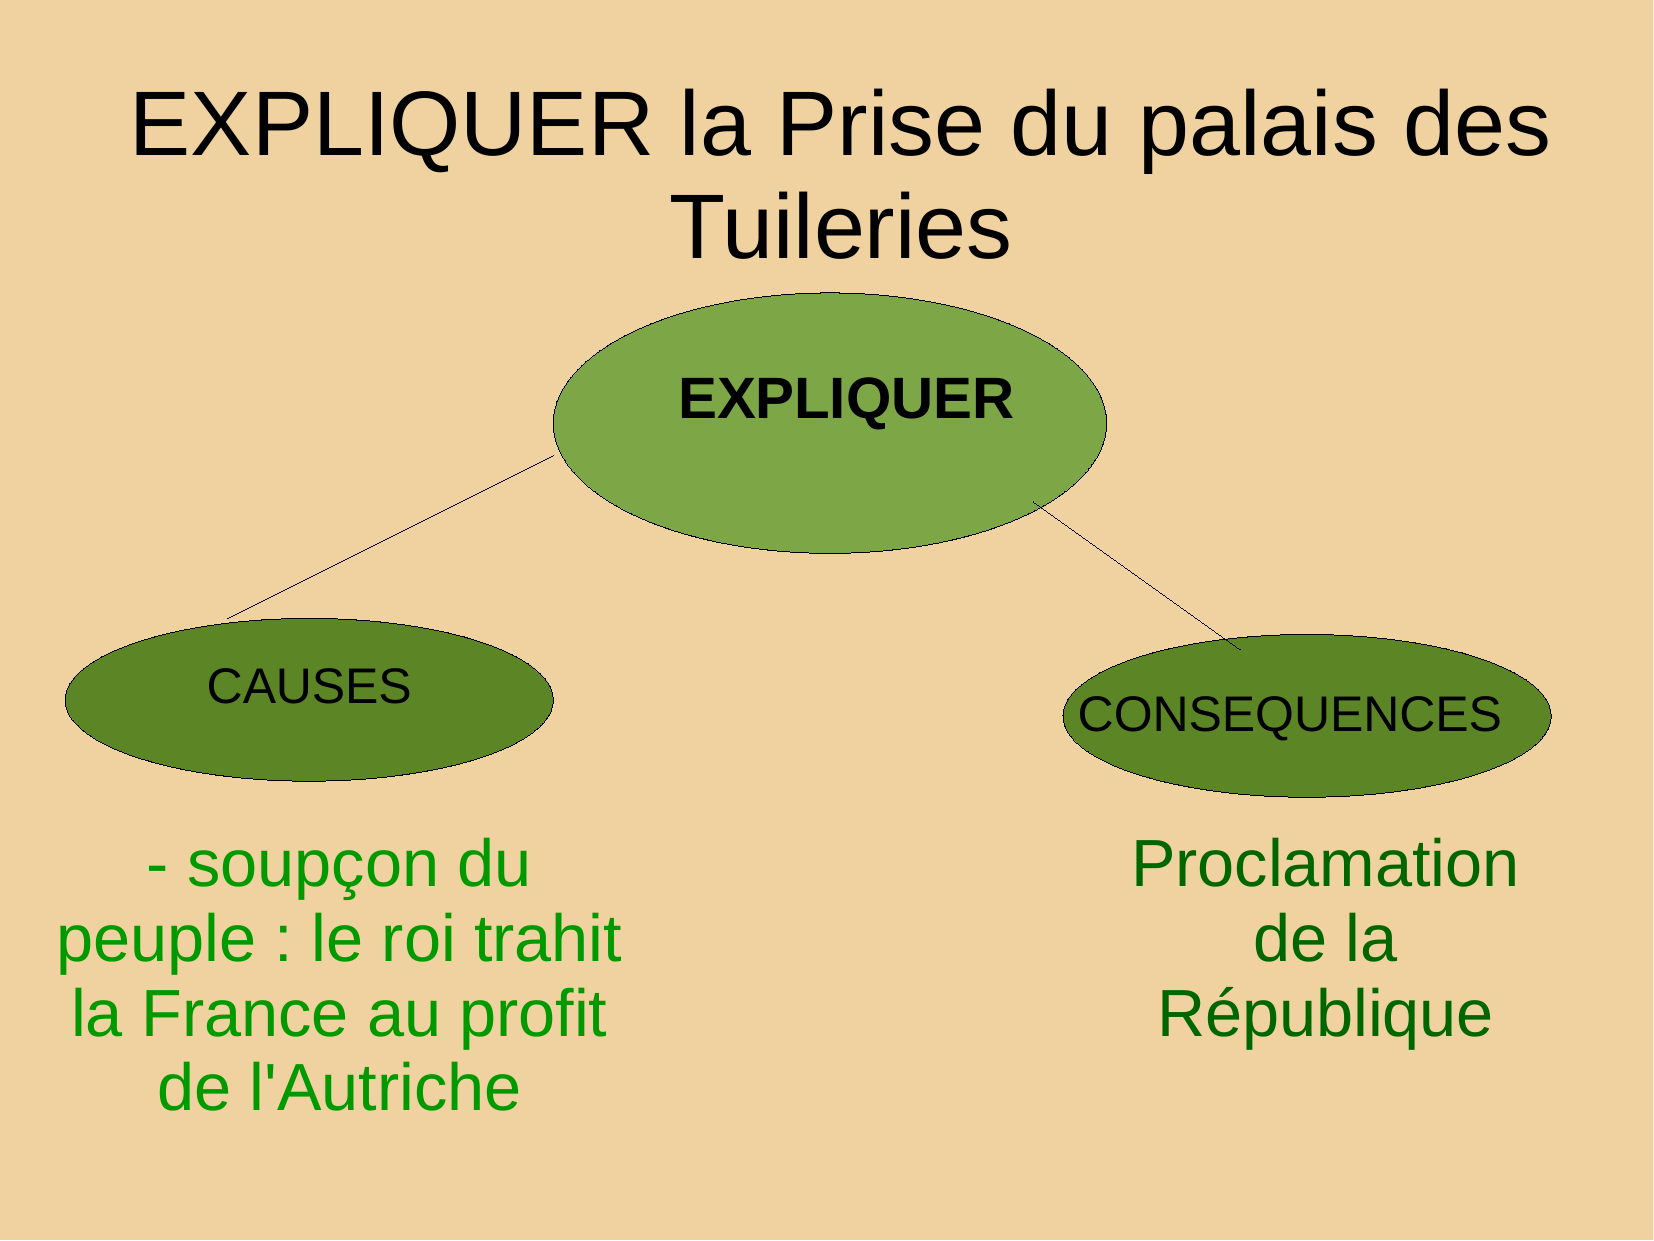

EXPLIQUER la Prise du palais des Tuileries
EXPLIQUER
CAUSES
CONSEQUENCES
- soupçon du peuple : le roi trahit la France au profit de l'Autriche
Proclamation de la République